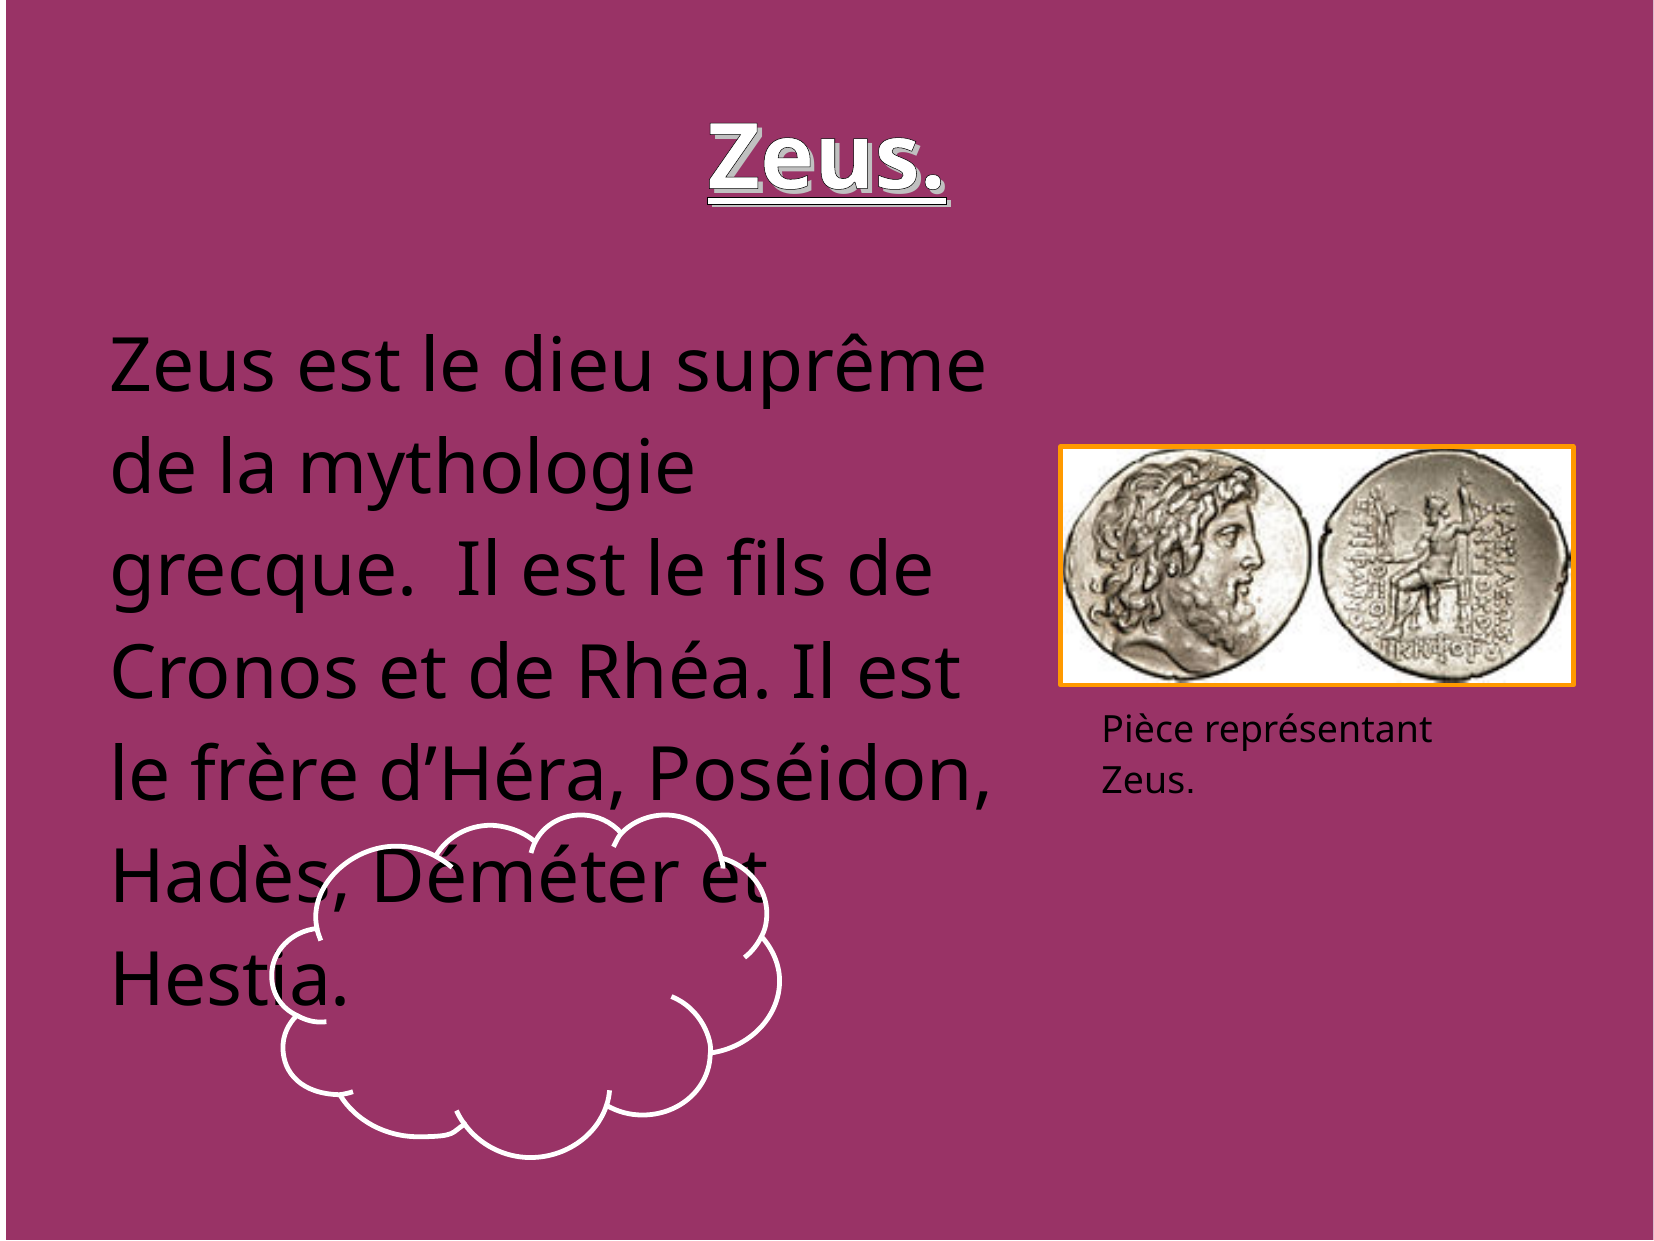

# Zeus.
Zeus est le dieu suprême de la mythologie grecque. Il est le fils de Cronos et de Rhéa. Il est le frère d’Héra, Poséidon, Hadès, Déméter et Hestia.
Pièce représentant Zeus.